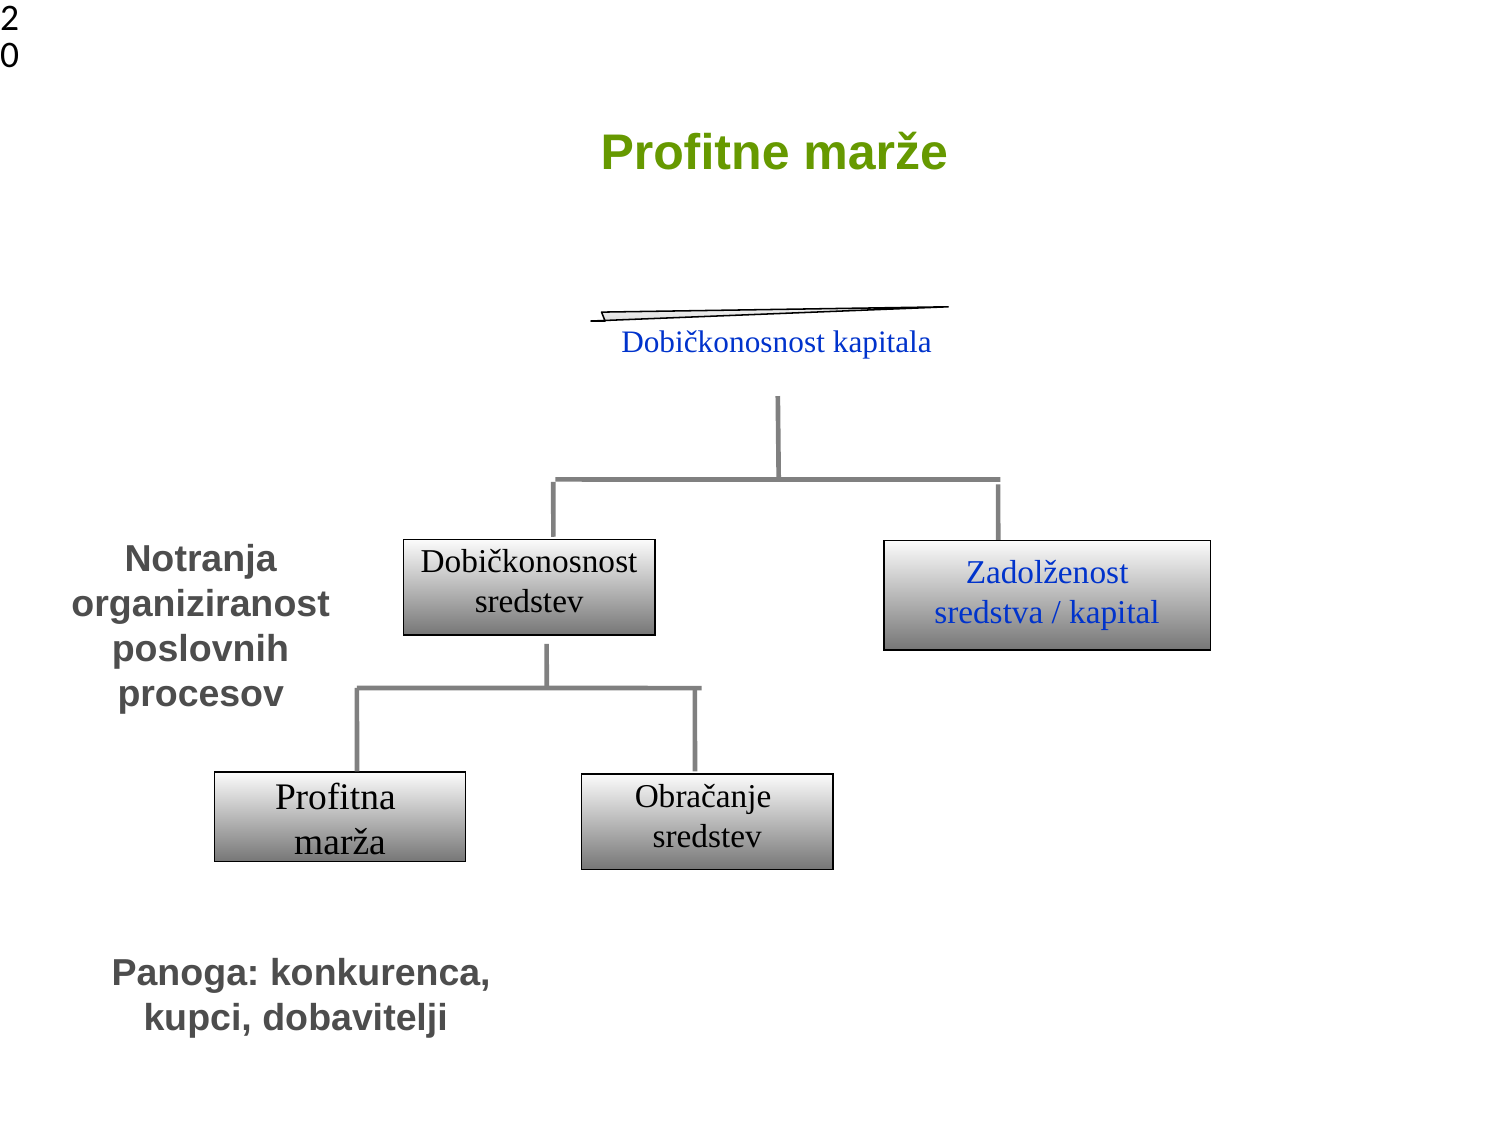

# Profitne marže
Dobičkonosnost kapitala
Dobičkonosnost sredstev
Zadolženost
sredstva / kapital
Profitna
marža
Obračanje
sredstev
Notranja organiziranost poslovnih procesov
Panoga: konkurenca, kupci, dobavitelji